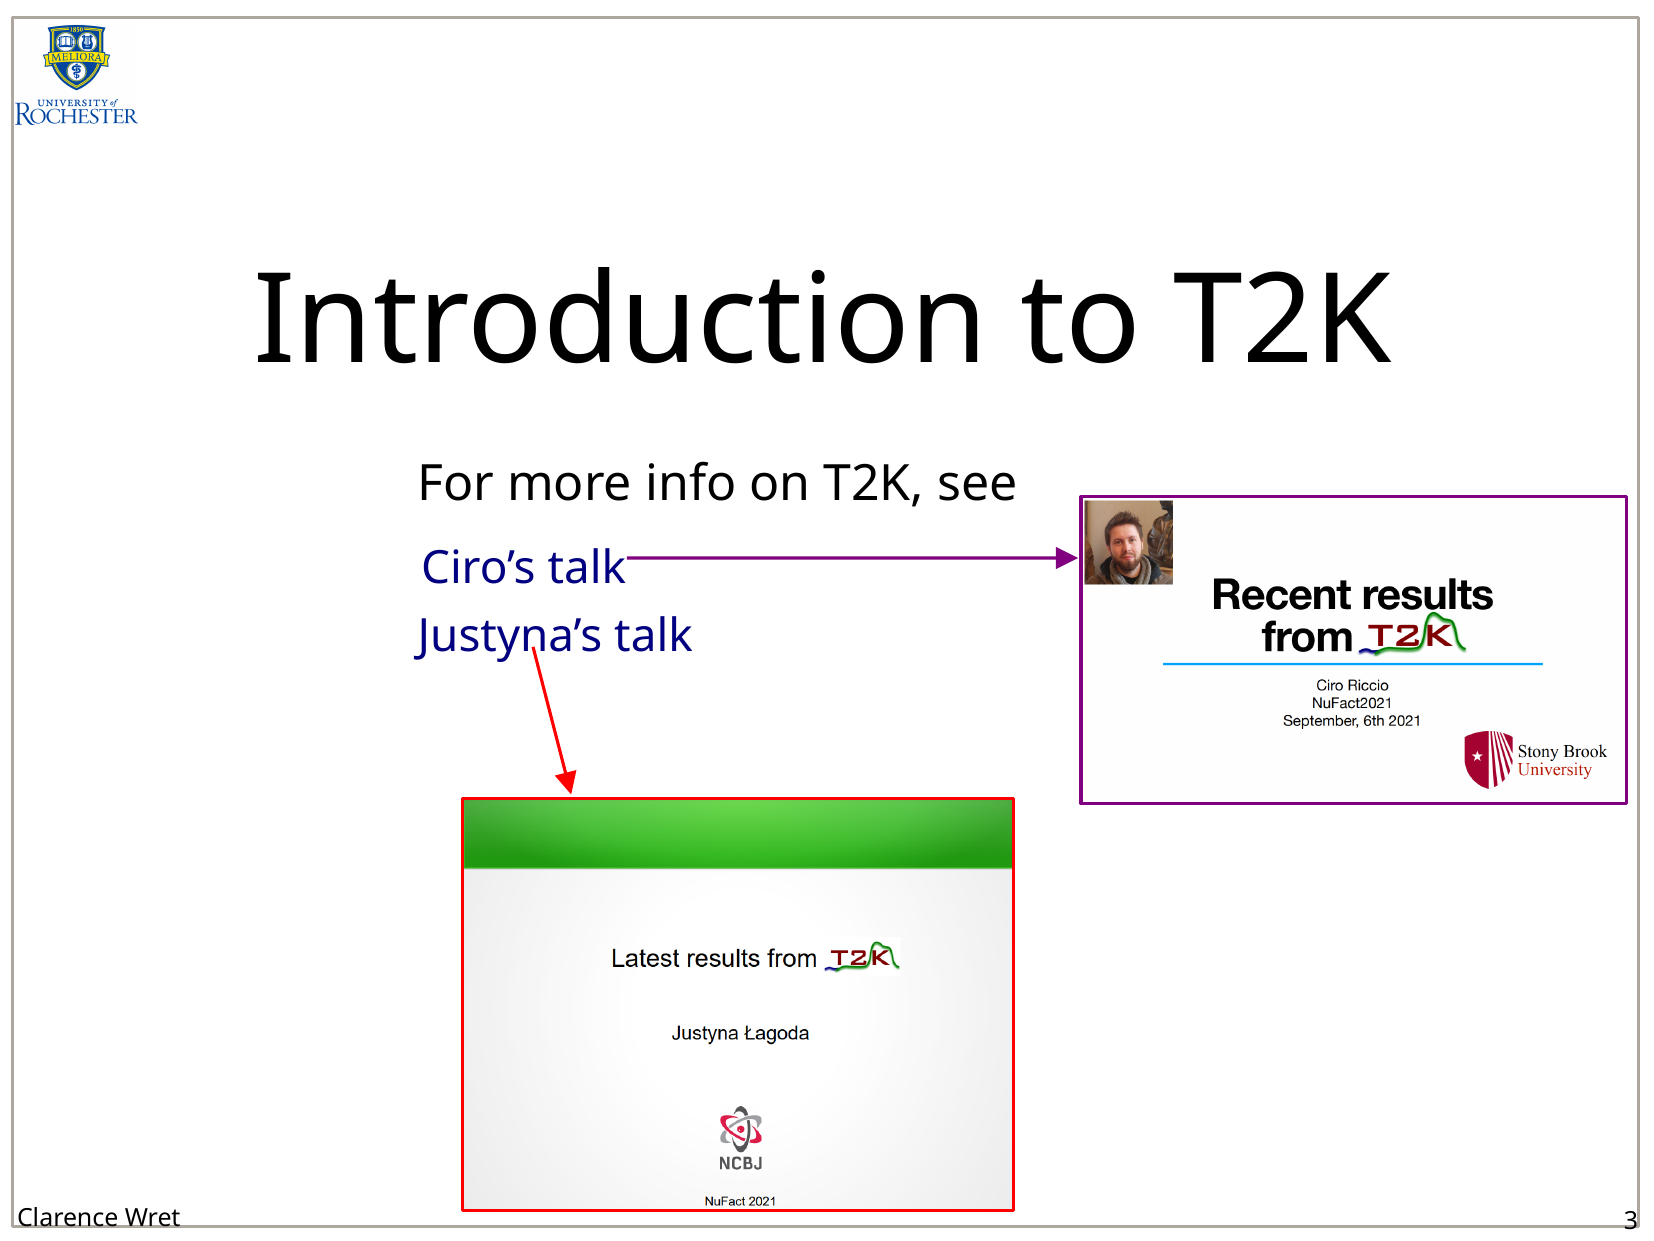

Introduction to T2K
For more info on T2K, see
Ciro’s talk
Justyna’s talk